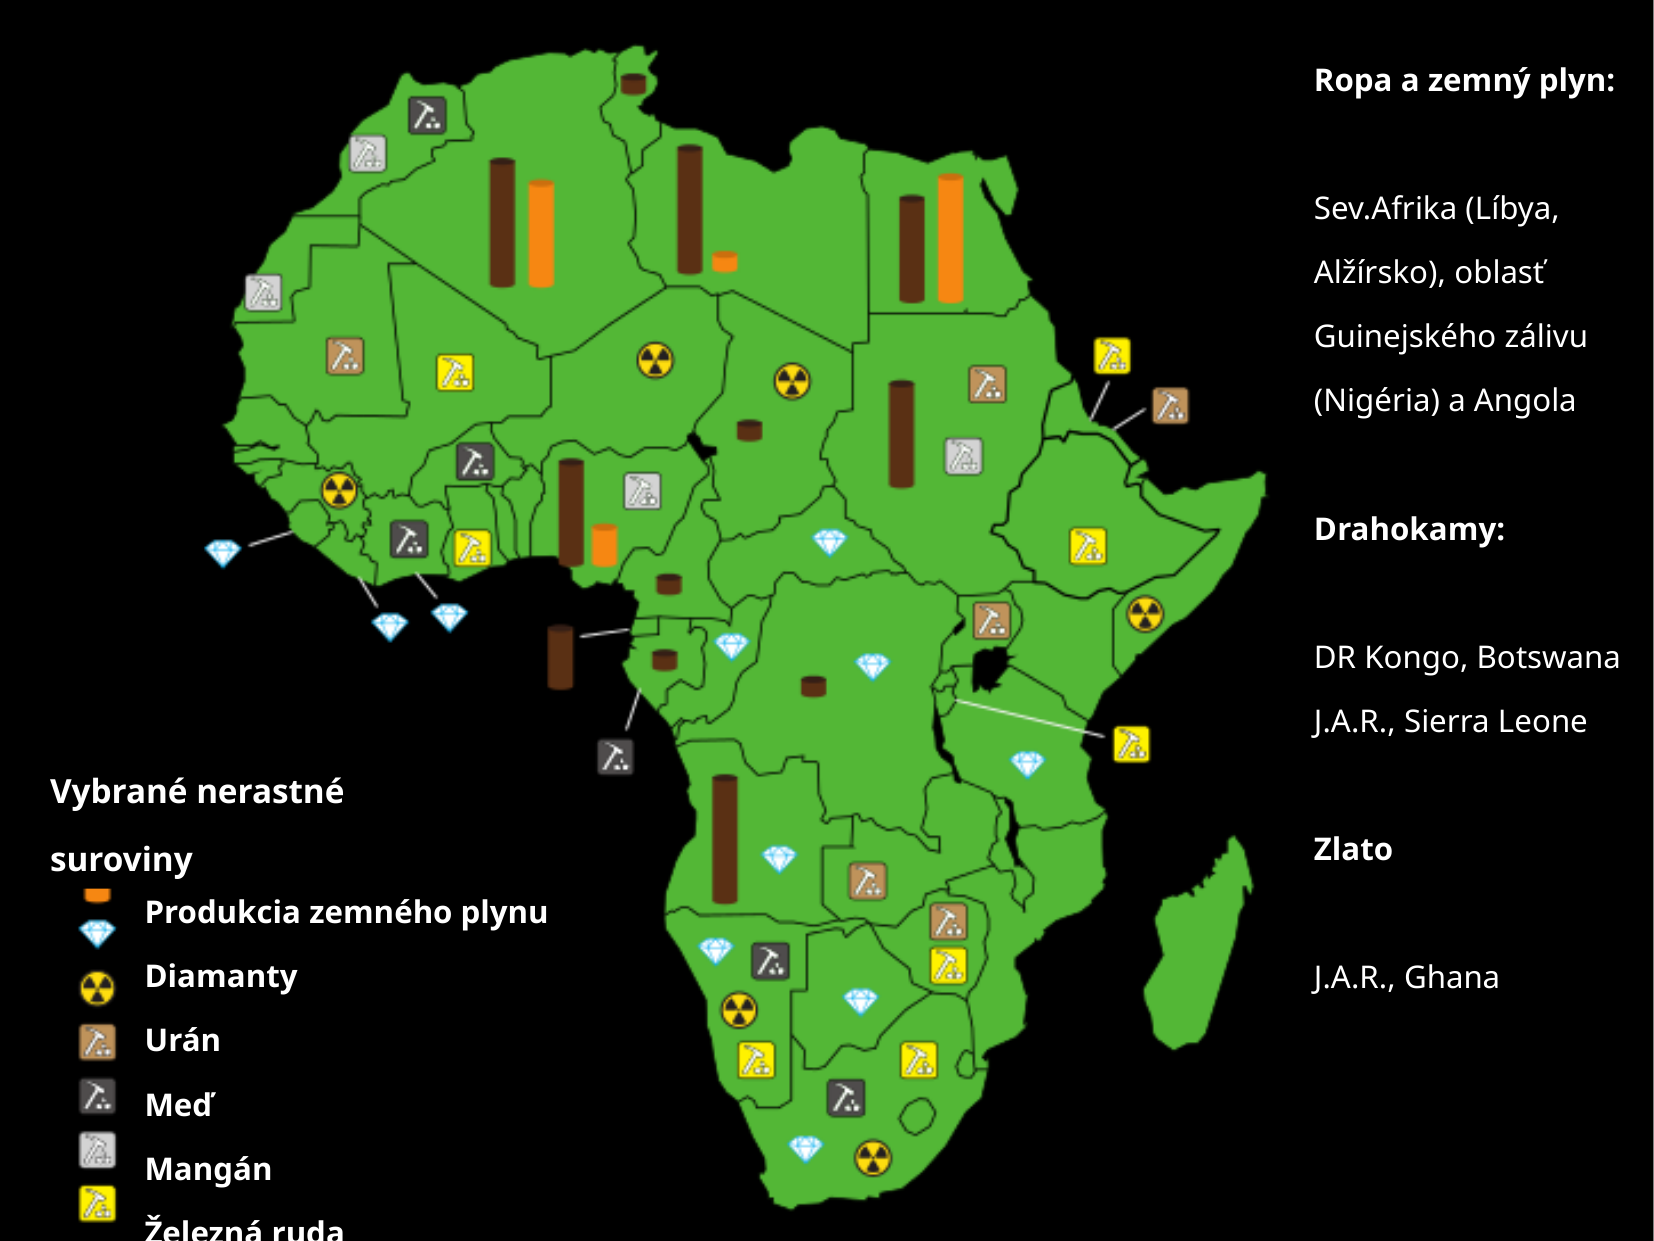

Ropa a zemný plyn:
Sev.Afrika (Líbya, Alžírsko), oblasť Guinejského zálivu
(Nigéria) a Angola
Drahokamy:
DR Kongo, Botswana
J.A.R., Sierra Leone
Zlato
J.A.R., Ghana
Vybrané nerastné suroviny
Produkcia ropy
Produkcia zemného plynu
Diamanty
Urán
Meď
Mangán
Železná ruda
Zlato